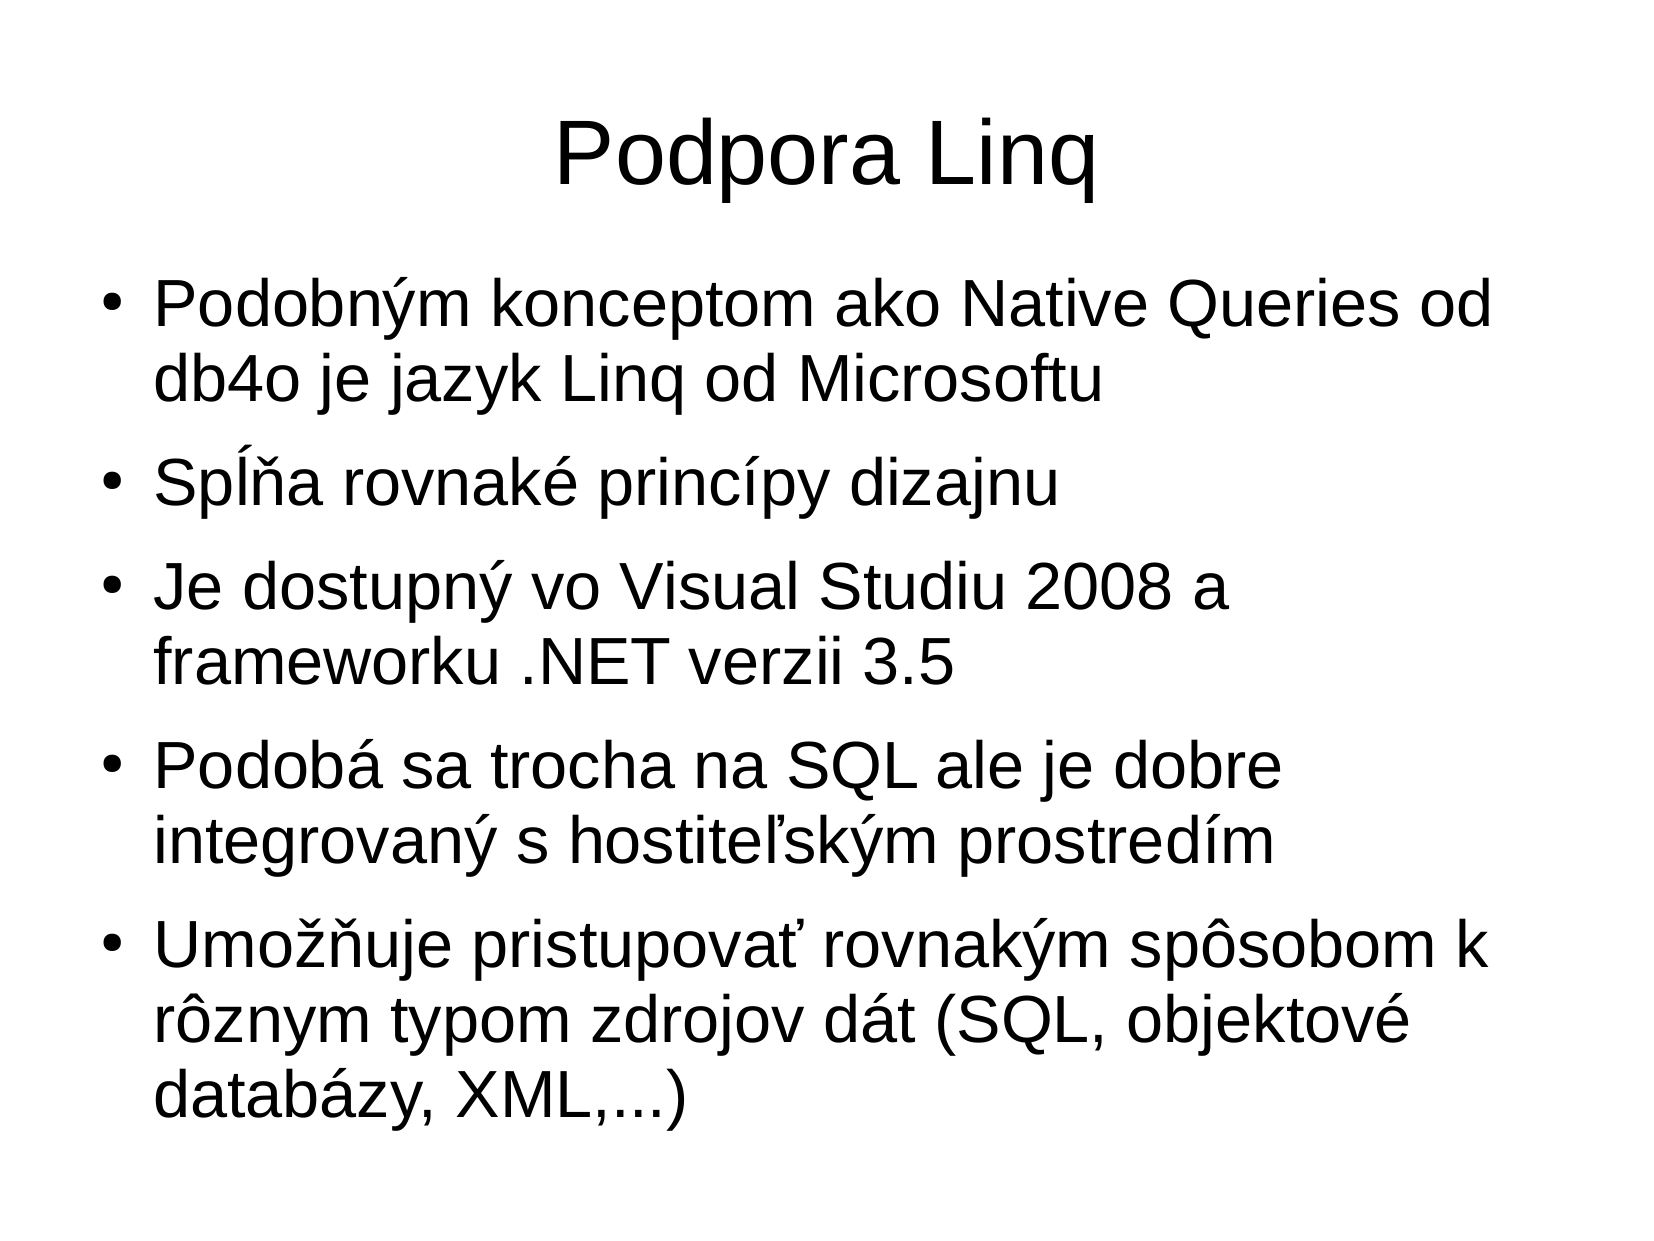

# Podpora Linq
Podobným konceptom ako Native Queries od db4o je jazyk Linq od Microsoftu
Spĺňa rovnaké princípy dizajnu
Je dostupný vo Visual Studiu 2008 a frameworku .NET verzii 3.5
Podobá sa trocha na SQL ale je dobre integrovaný s hostiteľským prostredím
Umožňuje pristupovať rovnakým spôsobom k rôznym typom zdrojov dát (SQL, objektové databázy, XML,...)